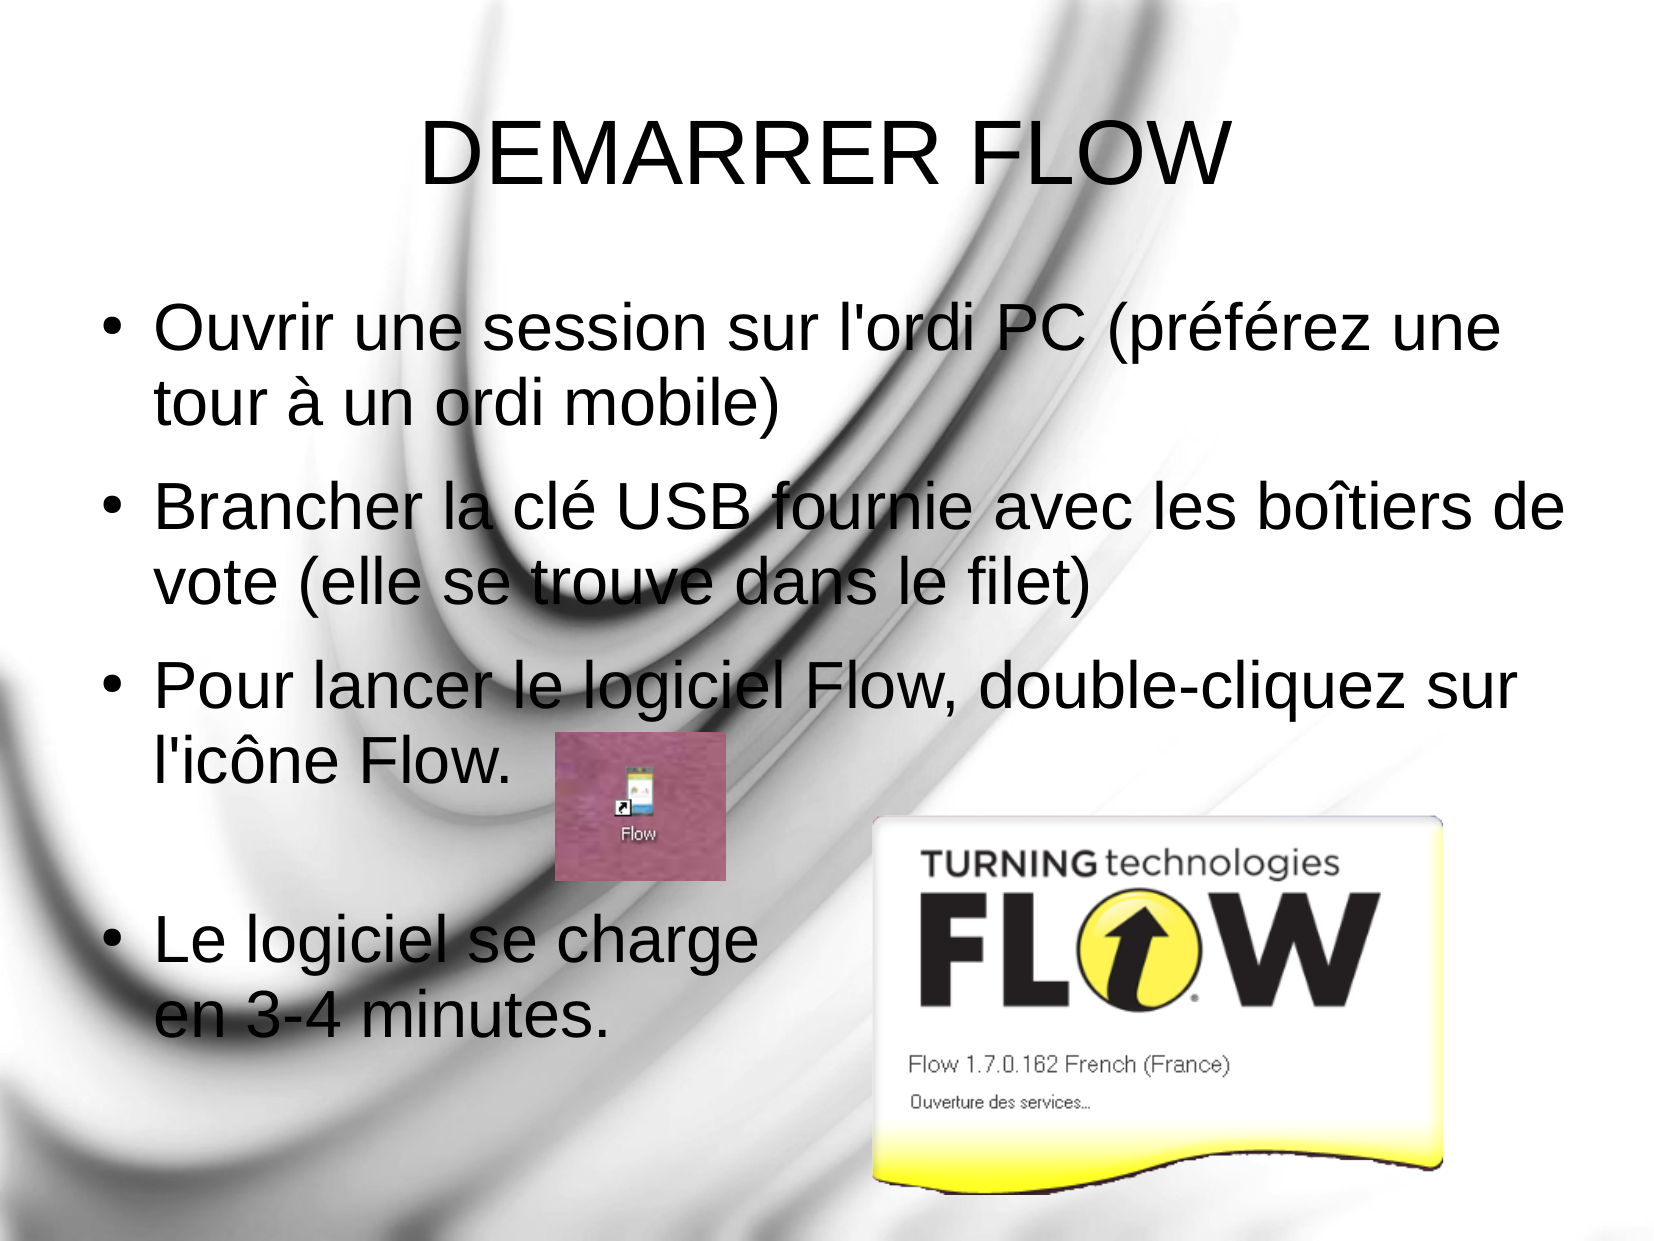

# DEMARRER FLOW
Ouvrir une session sur l'ordi PC (préférez une tour à un ordi mobile)
Brancher la clé USB fournie avec les boîtiers de vote (elle se trouve dans le filet)
Pour lancer le logiciel Flow, double-cliquez sur l'icône Flow.
Le logiciel se charge
en 3-4 minutes.